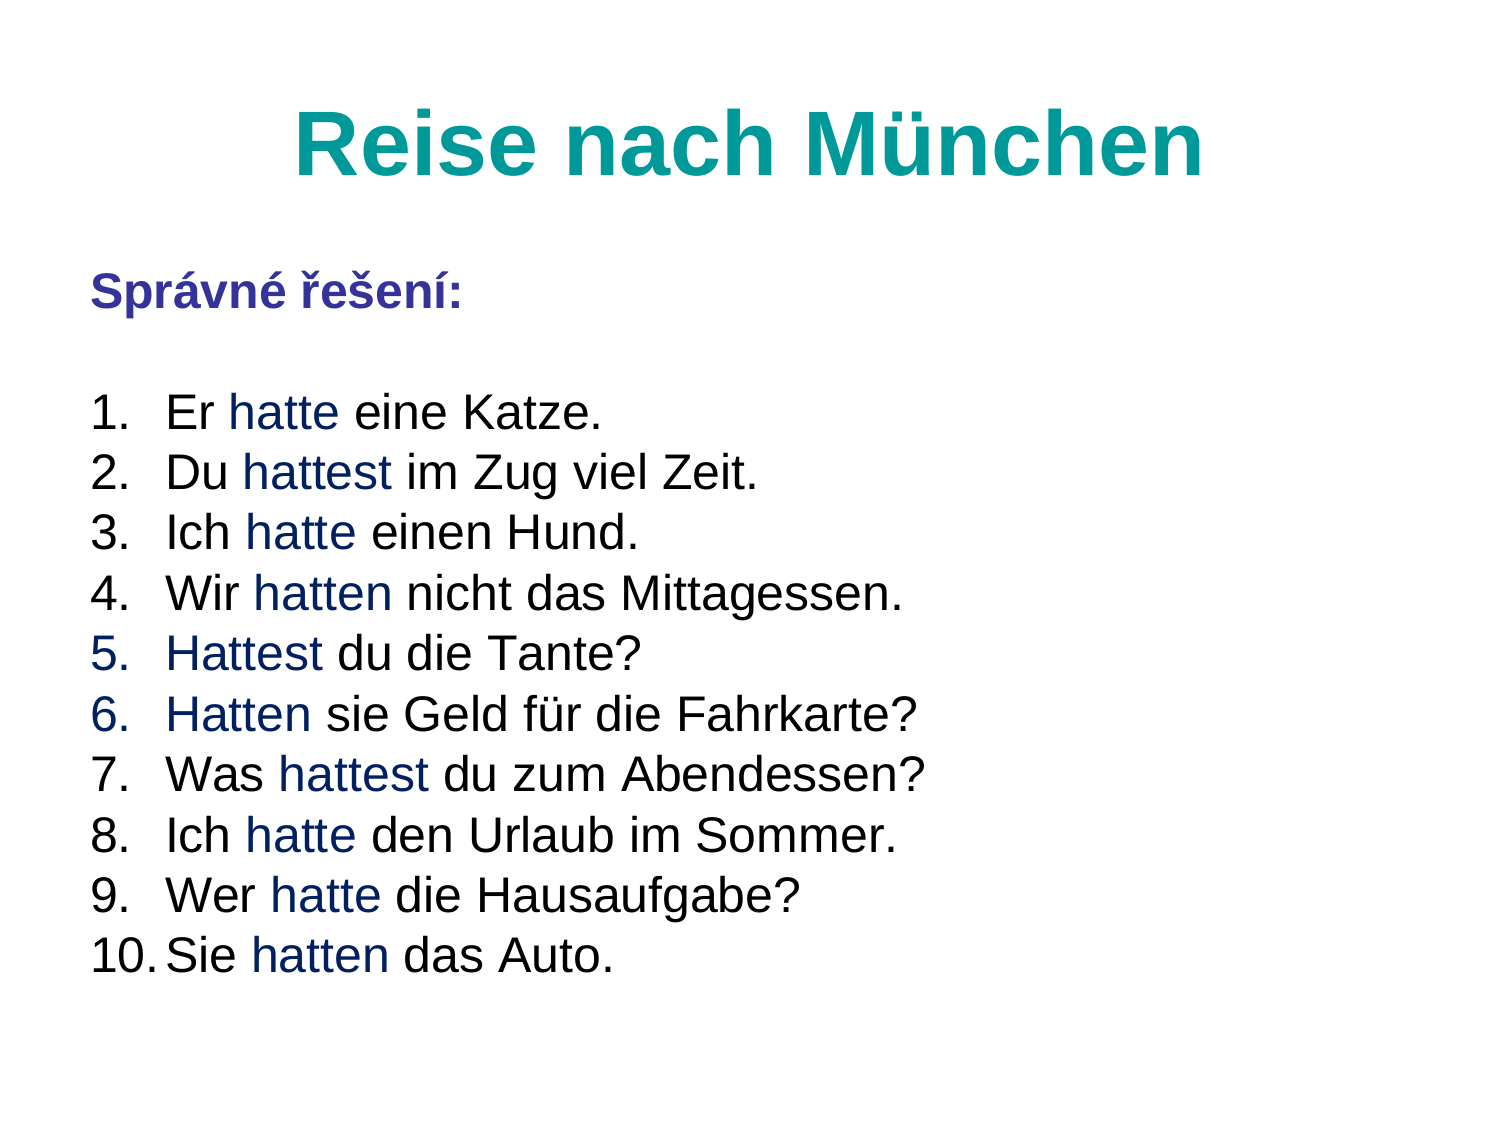

# Reise nach München
Správné řešení:
Er hatte eine Katze.
Du hattest im Zug viel Zeit.
Ich hatte einen Hund.
Wir hatten nicht das Mittagessen.
Hattest du die Tante?
Hatten sie Geld für die Fahrkarte?
Was hattest du zum Abendessen?
Ich hatte den Urlaub im Sommer.
Wer hatte die Hausaufgabe?
Sie hatten das Auto.